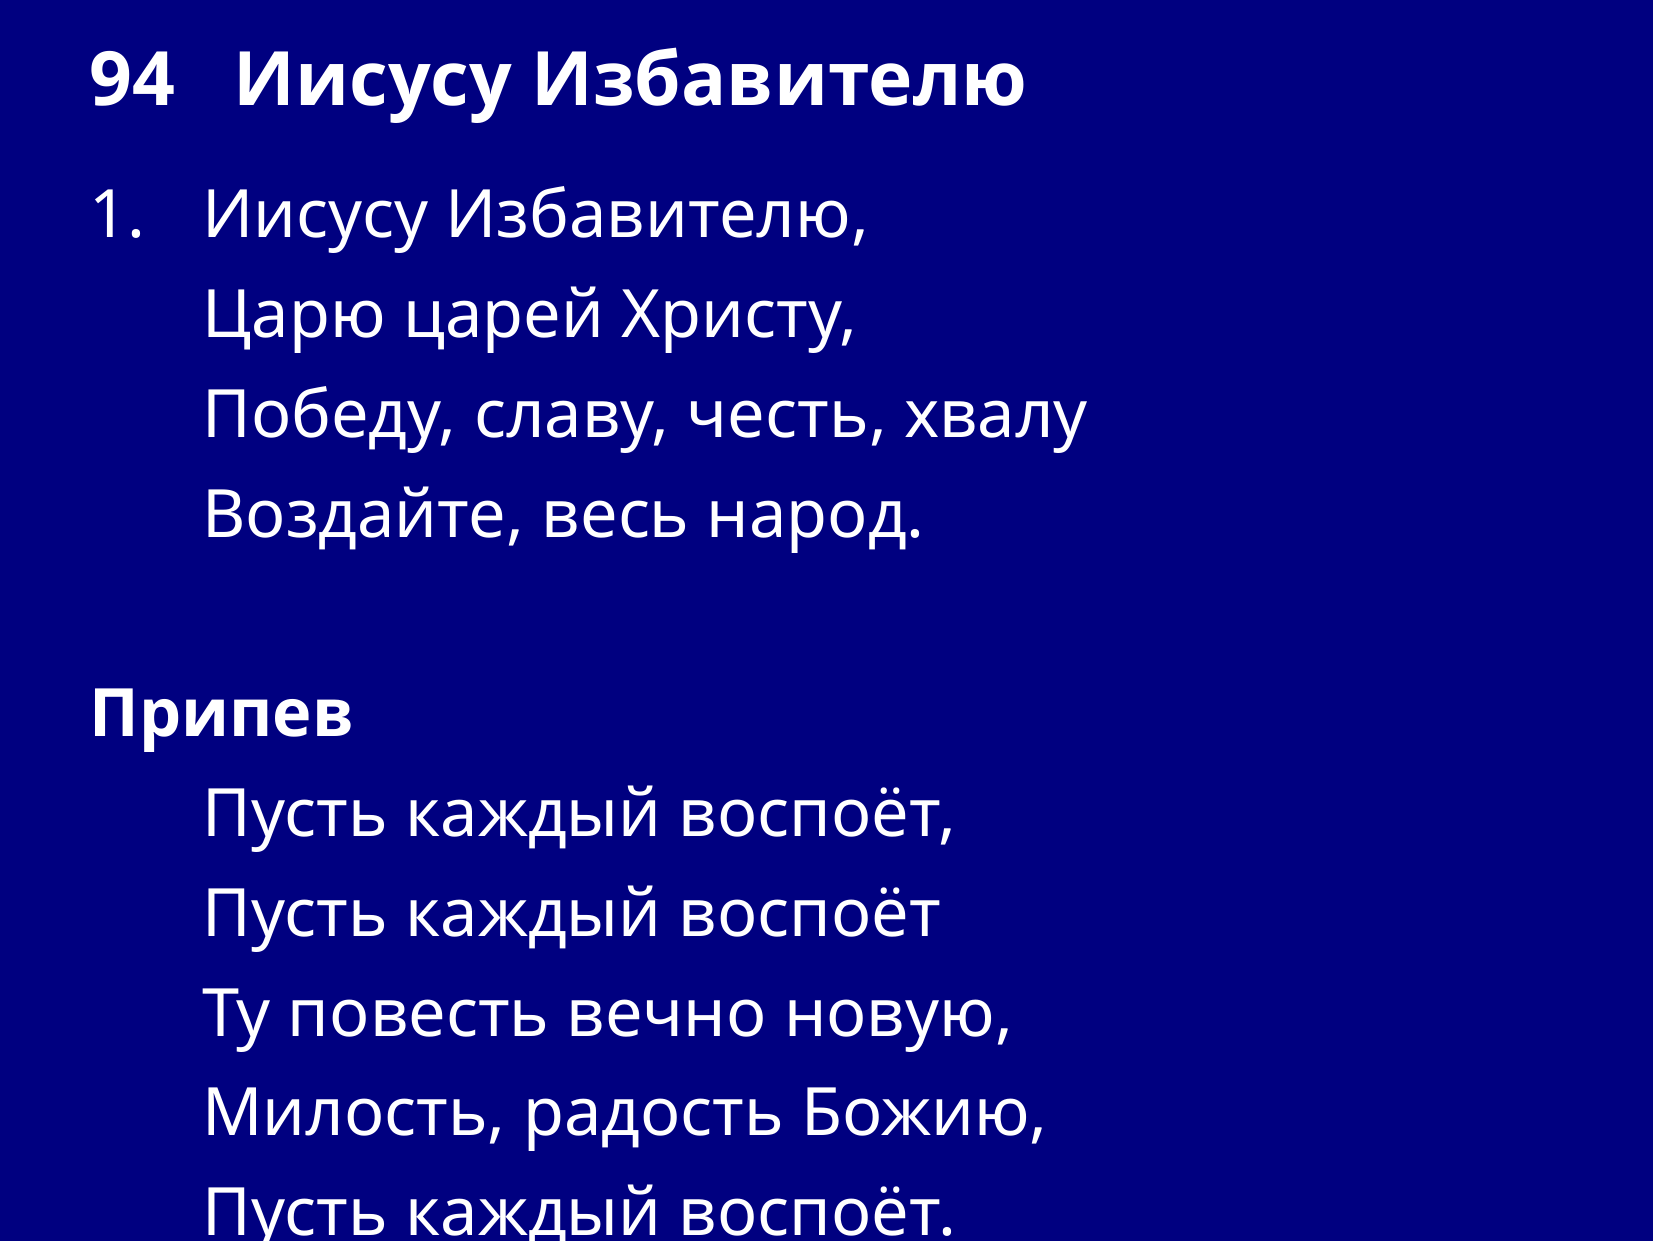

94 Иисусу Избавителю
1.	Иисусу Избавителю,
	Царю царей Христу,
	Победу, славу, честь, хвалу
	Воздайте, весь народ.
Припев
	Пусть каждый воспоёт,
	Пусть каждый воспоёт
	Ту повесть вечно новую,
	Милость, радость Божию,
	Пусть каждый воспоёт.